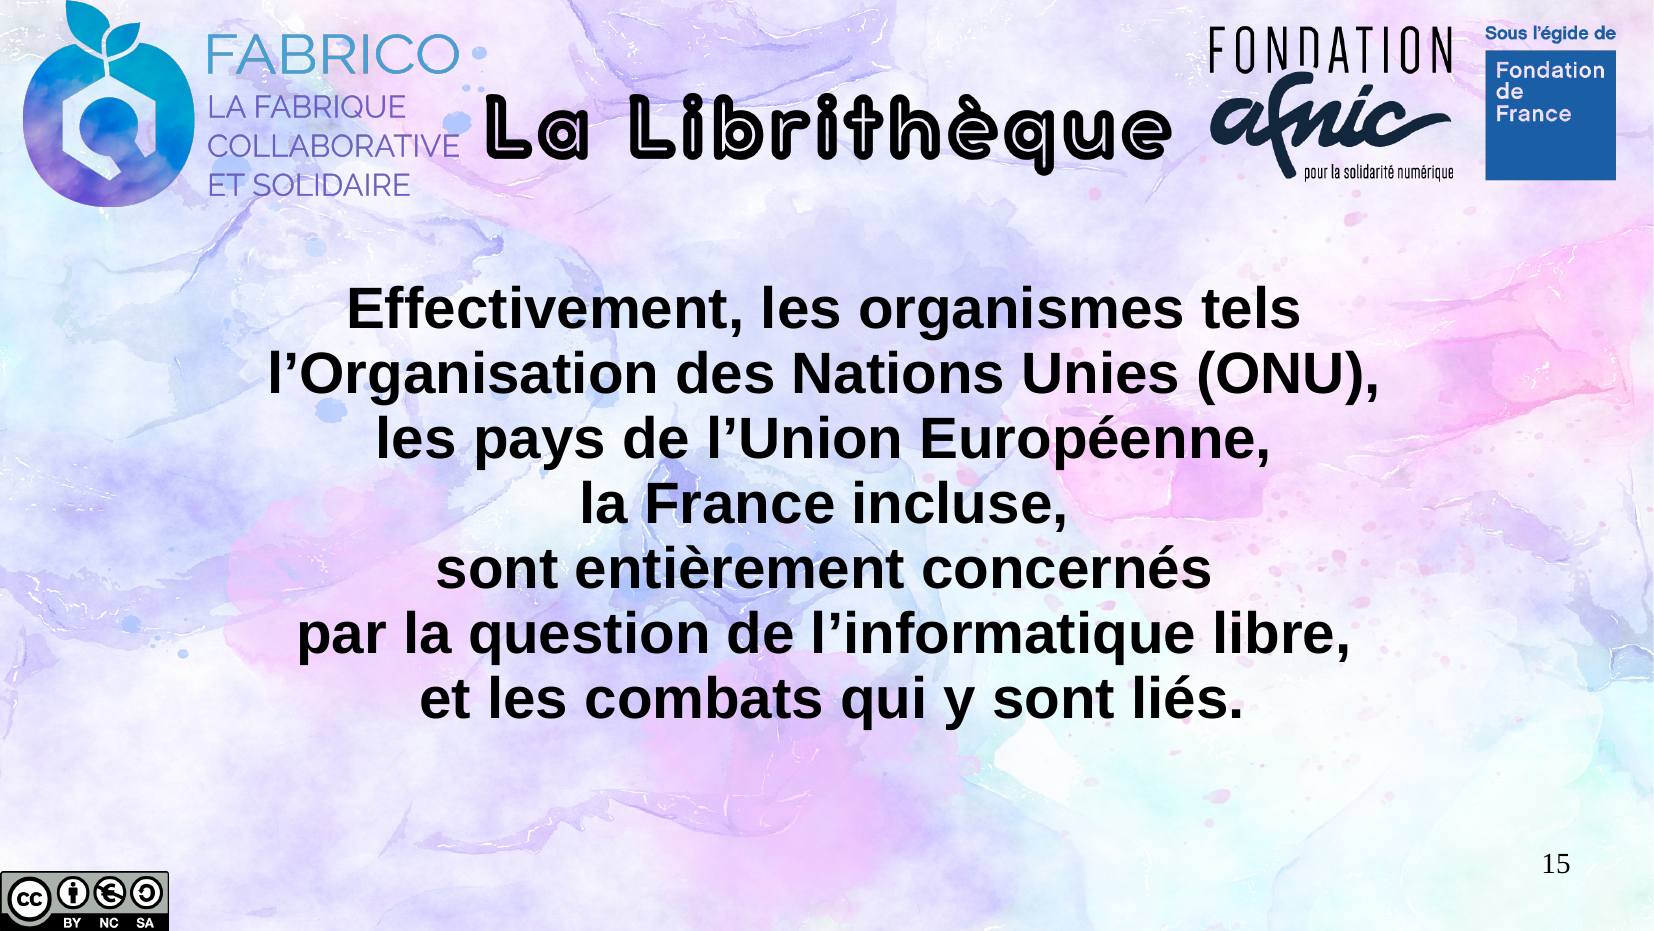

# Effectivement, les organismes tels
l’Organisation des Nations Unies (ONU),
les pays de l’Union Européenne,
la France incluse,
sont entièrement concernés
par la question de l’informatique libre,
et les combats qui y sont liés.
15